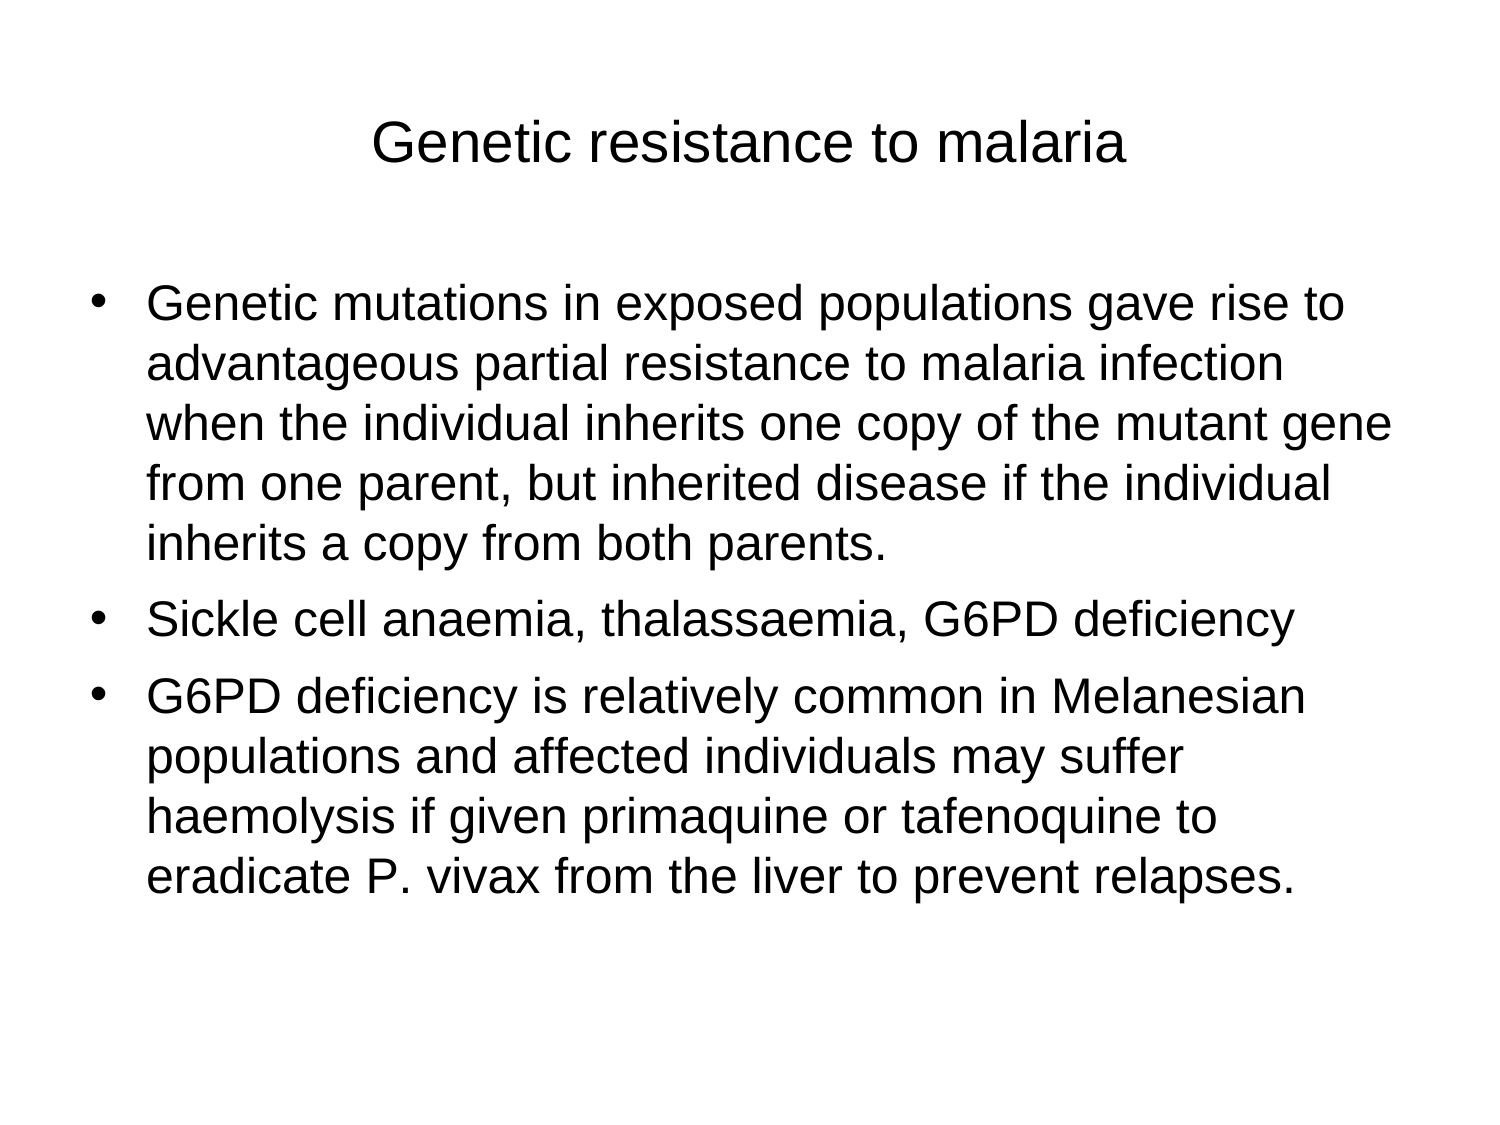

# Genetic resistance to malaria
Genetic mutations in exposed populations gave rise to advantageous partial resistance to malaria infection when the individual inherits one copy of the mutant gene from one parent, but inherited disease if the individual inherits a copy from both parents.
Sickle cell anaemia, thalassaemia, G6PD deficiency
G6PD deficiency is relatively common in Melanesian populations and affected individuals may suffer haemolysis if given primaquine or tafenoquine to eradicate P. vivax from the liver to prevent relapses.